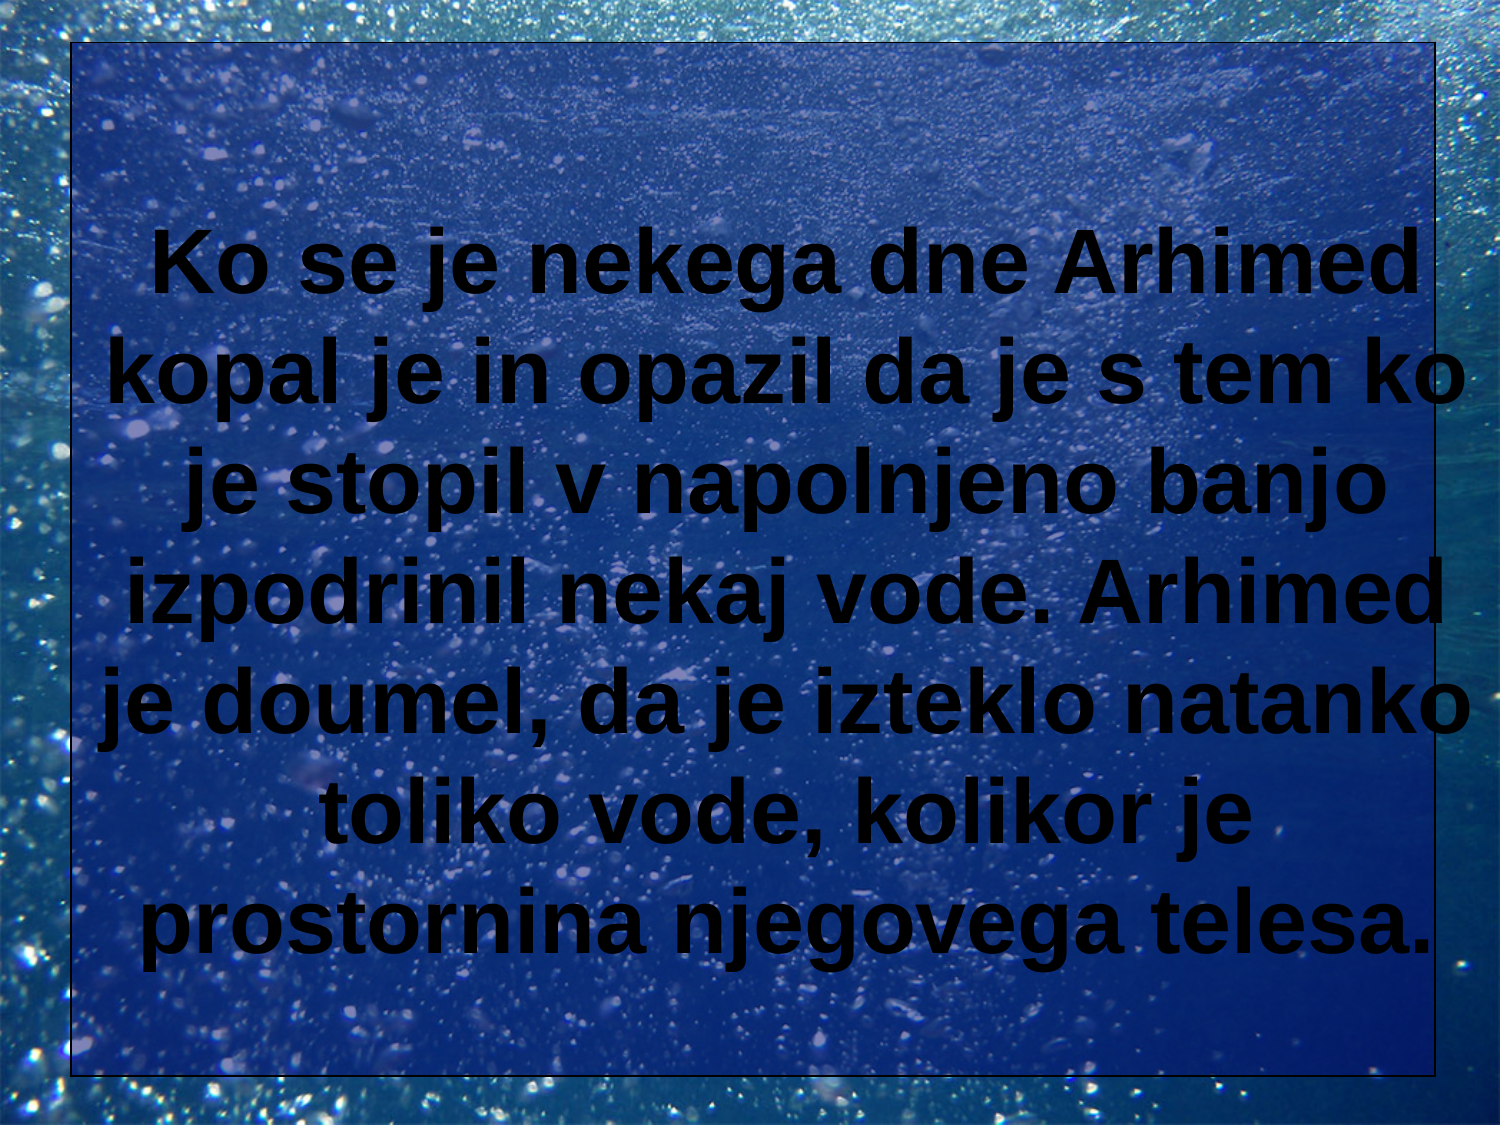

# Ko se je nekega dne Arhimed kopal je in opazil da je s tem ko je stopil v napolnjeno banjo izpodrinil nekaj vode. Arhimed je doumel, da je izteklo natanko toliko vode, kolikor je prostornina njegovega telesa.